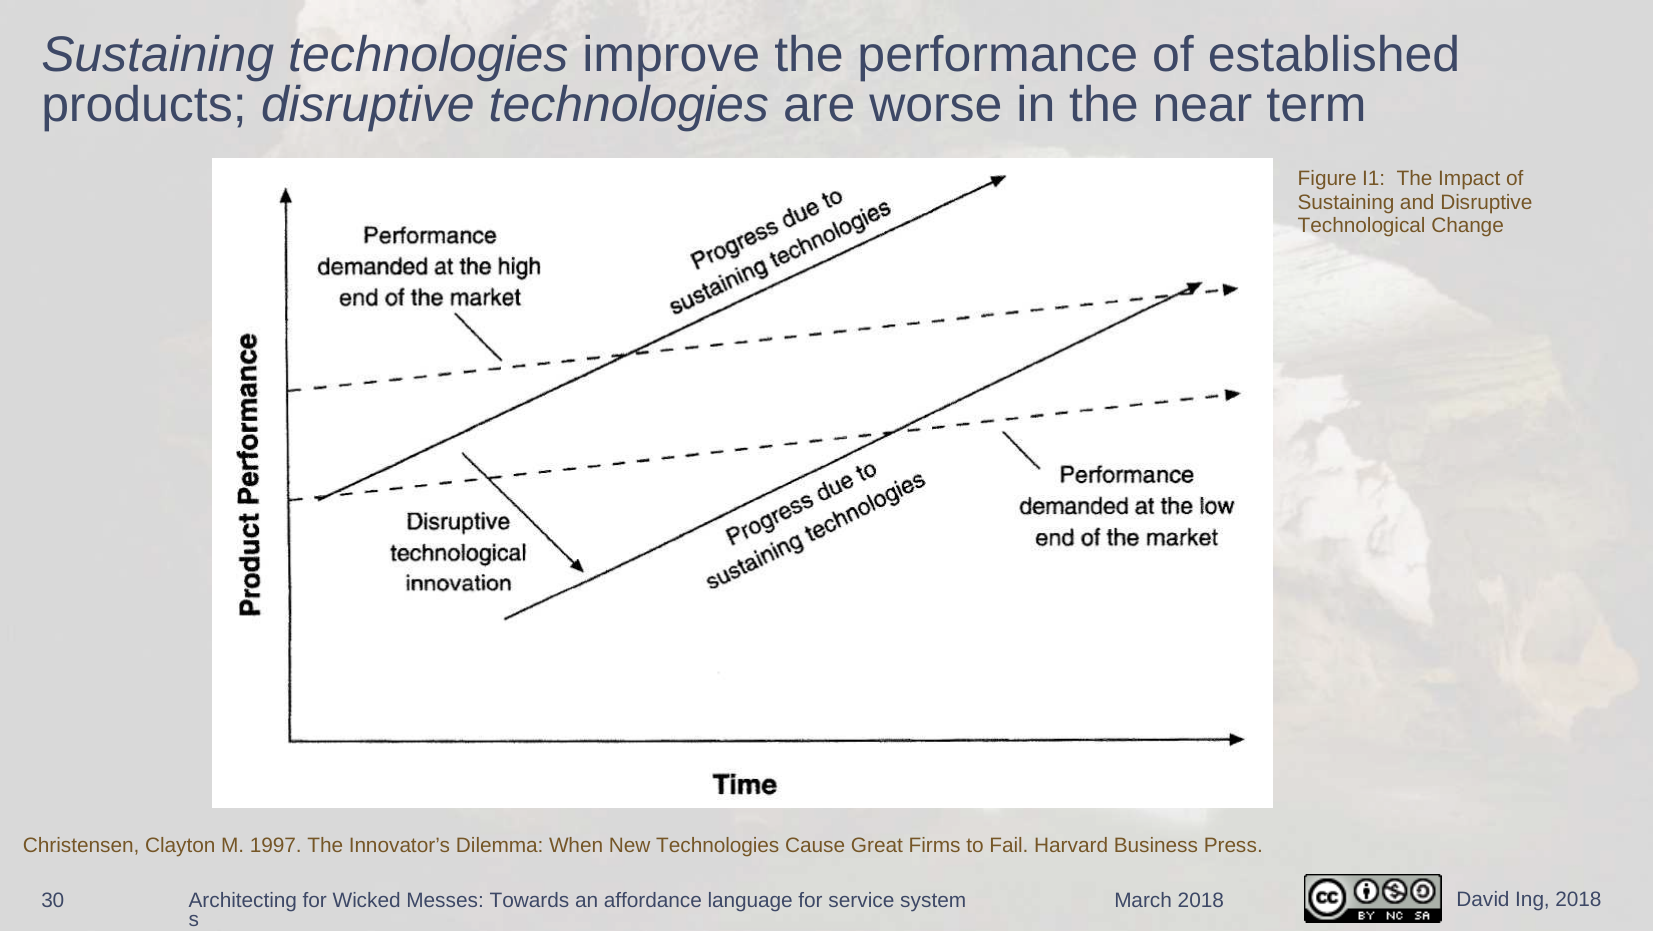

# Sustaining technologies improve the performance of established products; disruptive technologies are worse in the near term
Figure I1: The Impact of Sustaining and Disruptive Technological Change
Christensen, Clayton M. 1997. The Innovator’s Dilemma: When New Technologies Cause Great Firms to Fail. Harvard Business Press.
Architecting for Wicked Messes: Towards an affordance language for service systems
March 2018
30